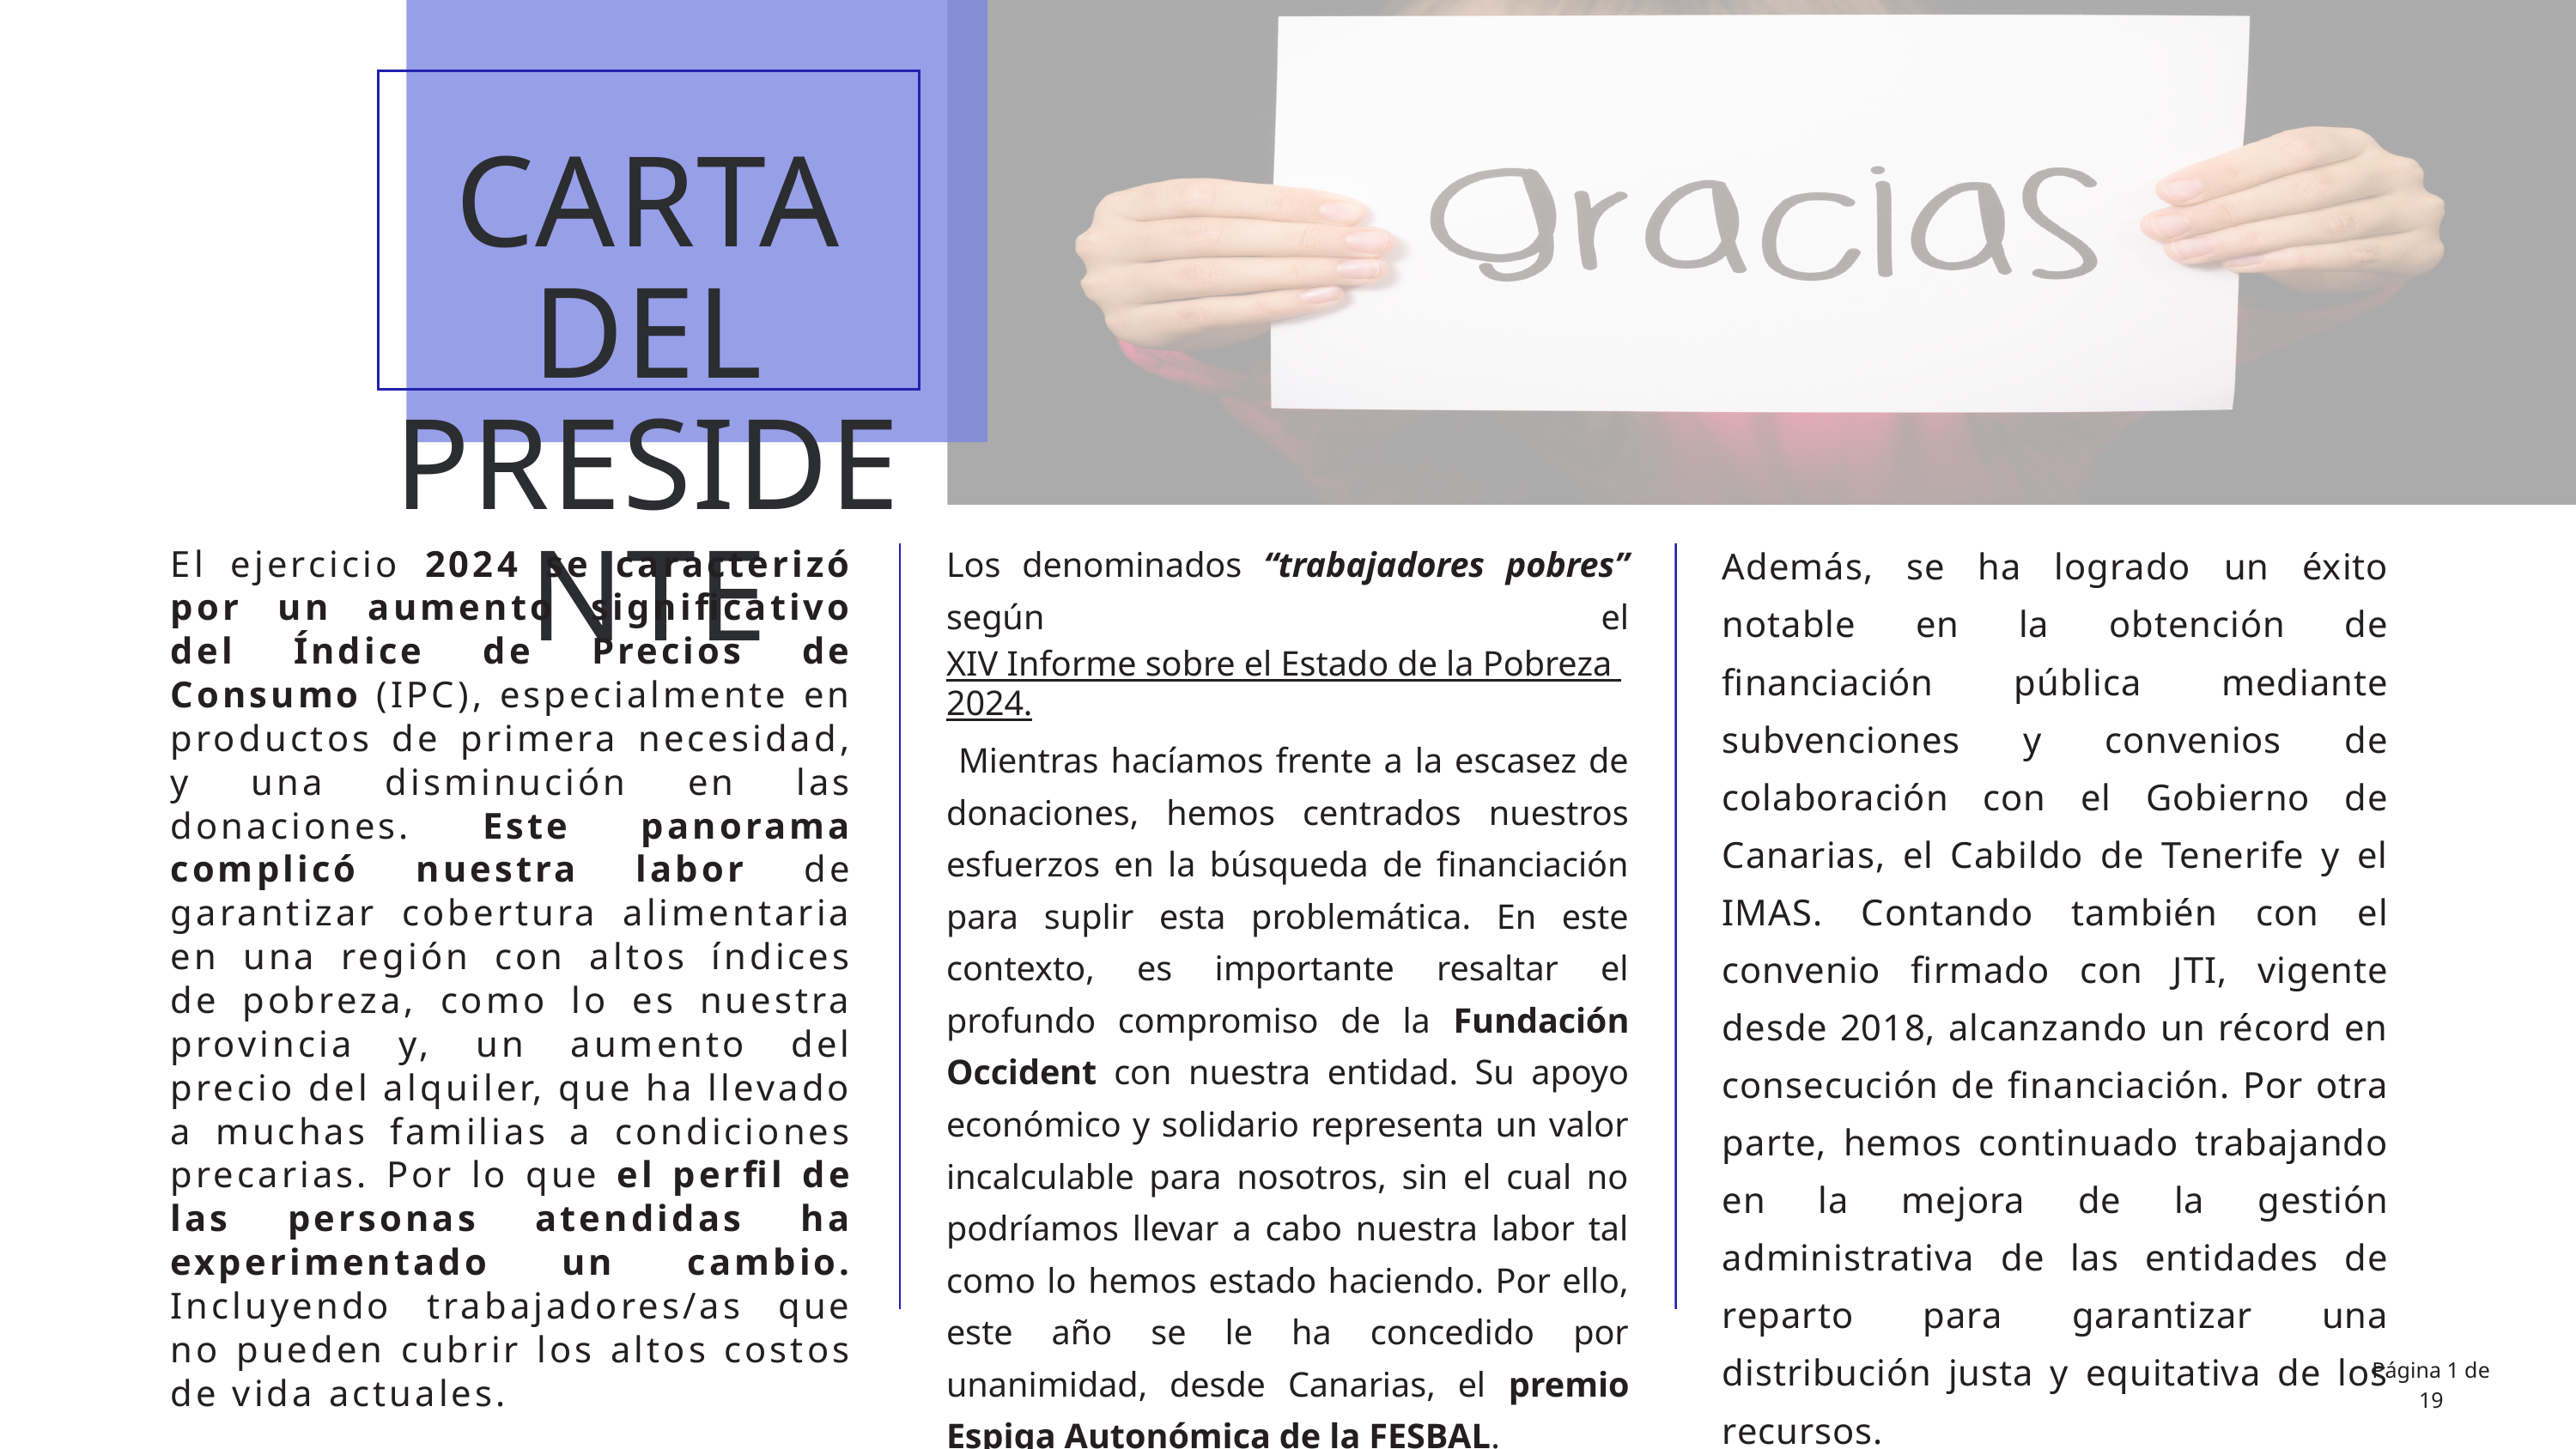

CARTA DEL PRESIDENTE
Además, se ha logrado un éxito notable en la obtención de financiación pública mediante subvenciones y convenios de colaboración con el Gobierno de Canarias, el Cabildo de Tenerife y el IMAS. Contando también con el convenio firmado con JTI, vigente desde 2018, alcanzando un récord en consecución de financiación. Por otra parte, hemos continuado trabajando en la mejora de la gestión administrativa de las entidades de reparto para garantizar una distribución justa y equitativa de los recursos.
Los denominados “trabajadores pobres” según el XIV Informe sobre el Estado de la Pobreza 2024. Mientras hacíamos frente a la escasez de donaciones, hemos centrados nuestros esfuerzos en la búsqueda de financiación para suplir esta problemática. En este contexto, es importante resaltar el profundo compromiso de la Fundación Occident con nuestra entidad. Su apoyo económico y solidario representa un valor incalculable para nosotros, sin el cual no podríamos llevar a cabo nuestra labor tal como lo hemos estado haciendo. Por ello, este año se le ha concedido por unanimidad, desde Canarias, el premio Espiga Autonómica de la FESBAL.
El ejercicio 2024 se caracterizó por un aumento significativo del Índice de Precios de Consumo (IPC), especialmente en productos de primera necesidad, y una disminución en las donaciones. Este panorama complicó nuestra labor de garantizar cobertura alimentaria en una región con altos índices de pobreza, como lo es nuestra provincia y, un aumento del precio del alquiler, que ha llevado a muchas familias a condiciones precarias. Por lo que el perfil de las personas atendidas ha experimentado un cambio. Incluyendo trabajadores/as que no pueden cubrir los altos costos de vida actuales.
Página 1 de 19